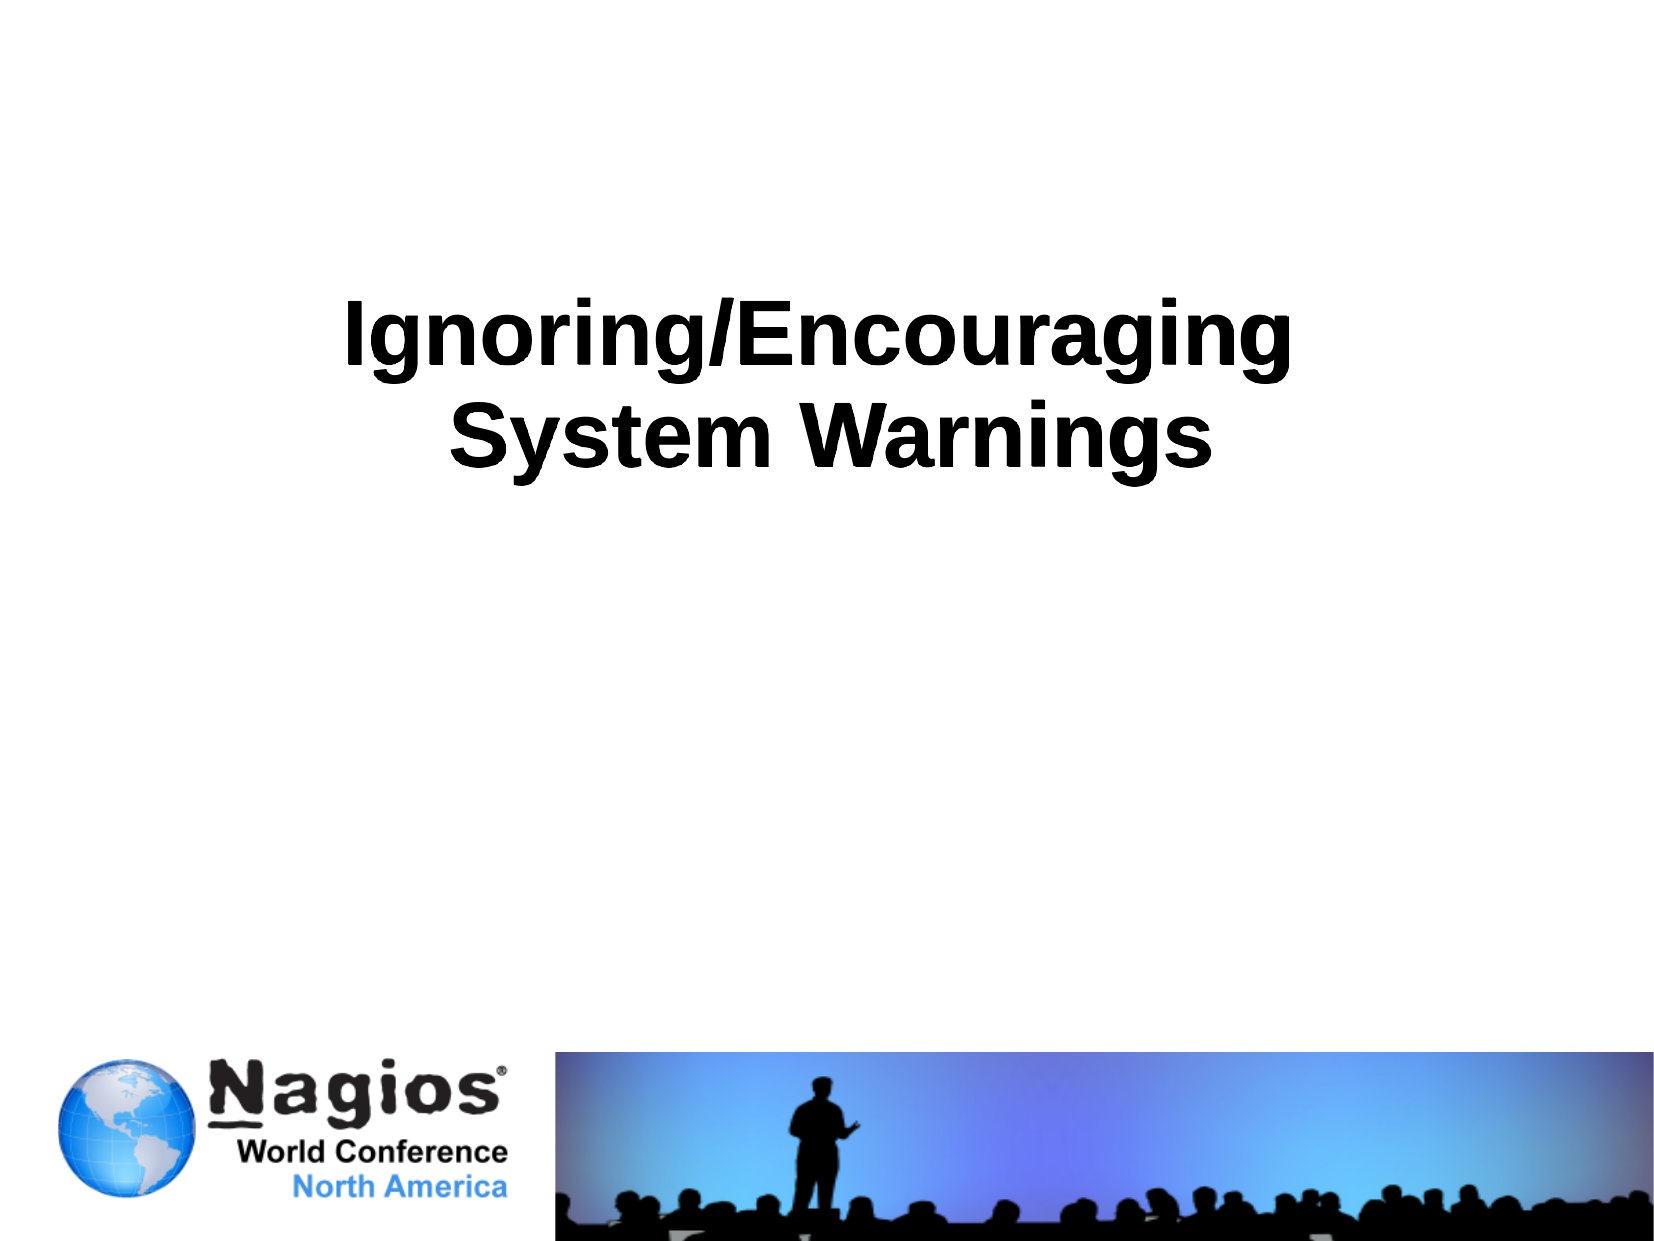

# Ignoring/Encouraging System Warnings
2011
Nagios World Conference
23